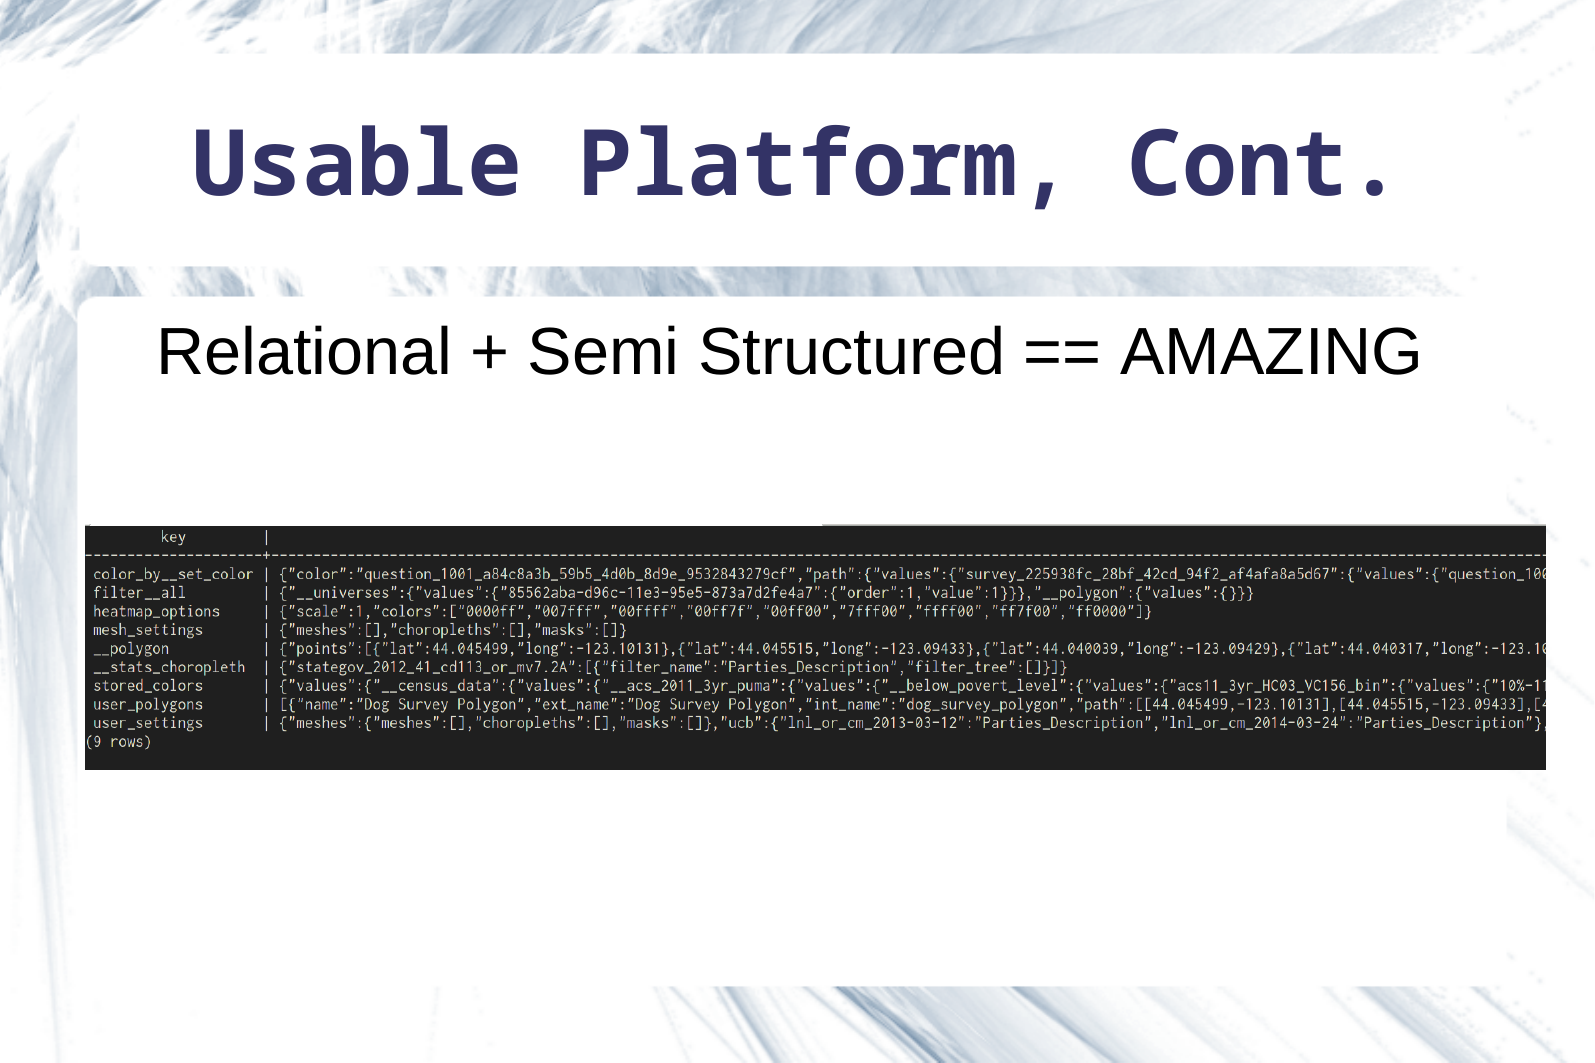

# Usable Platform, Cont.
Relational + Semi Structured == AMAZING